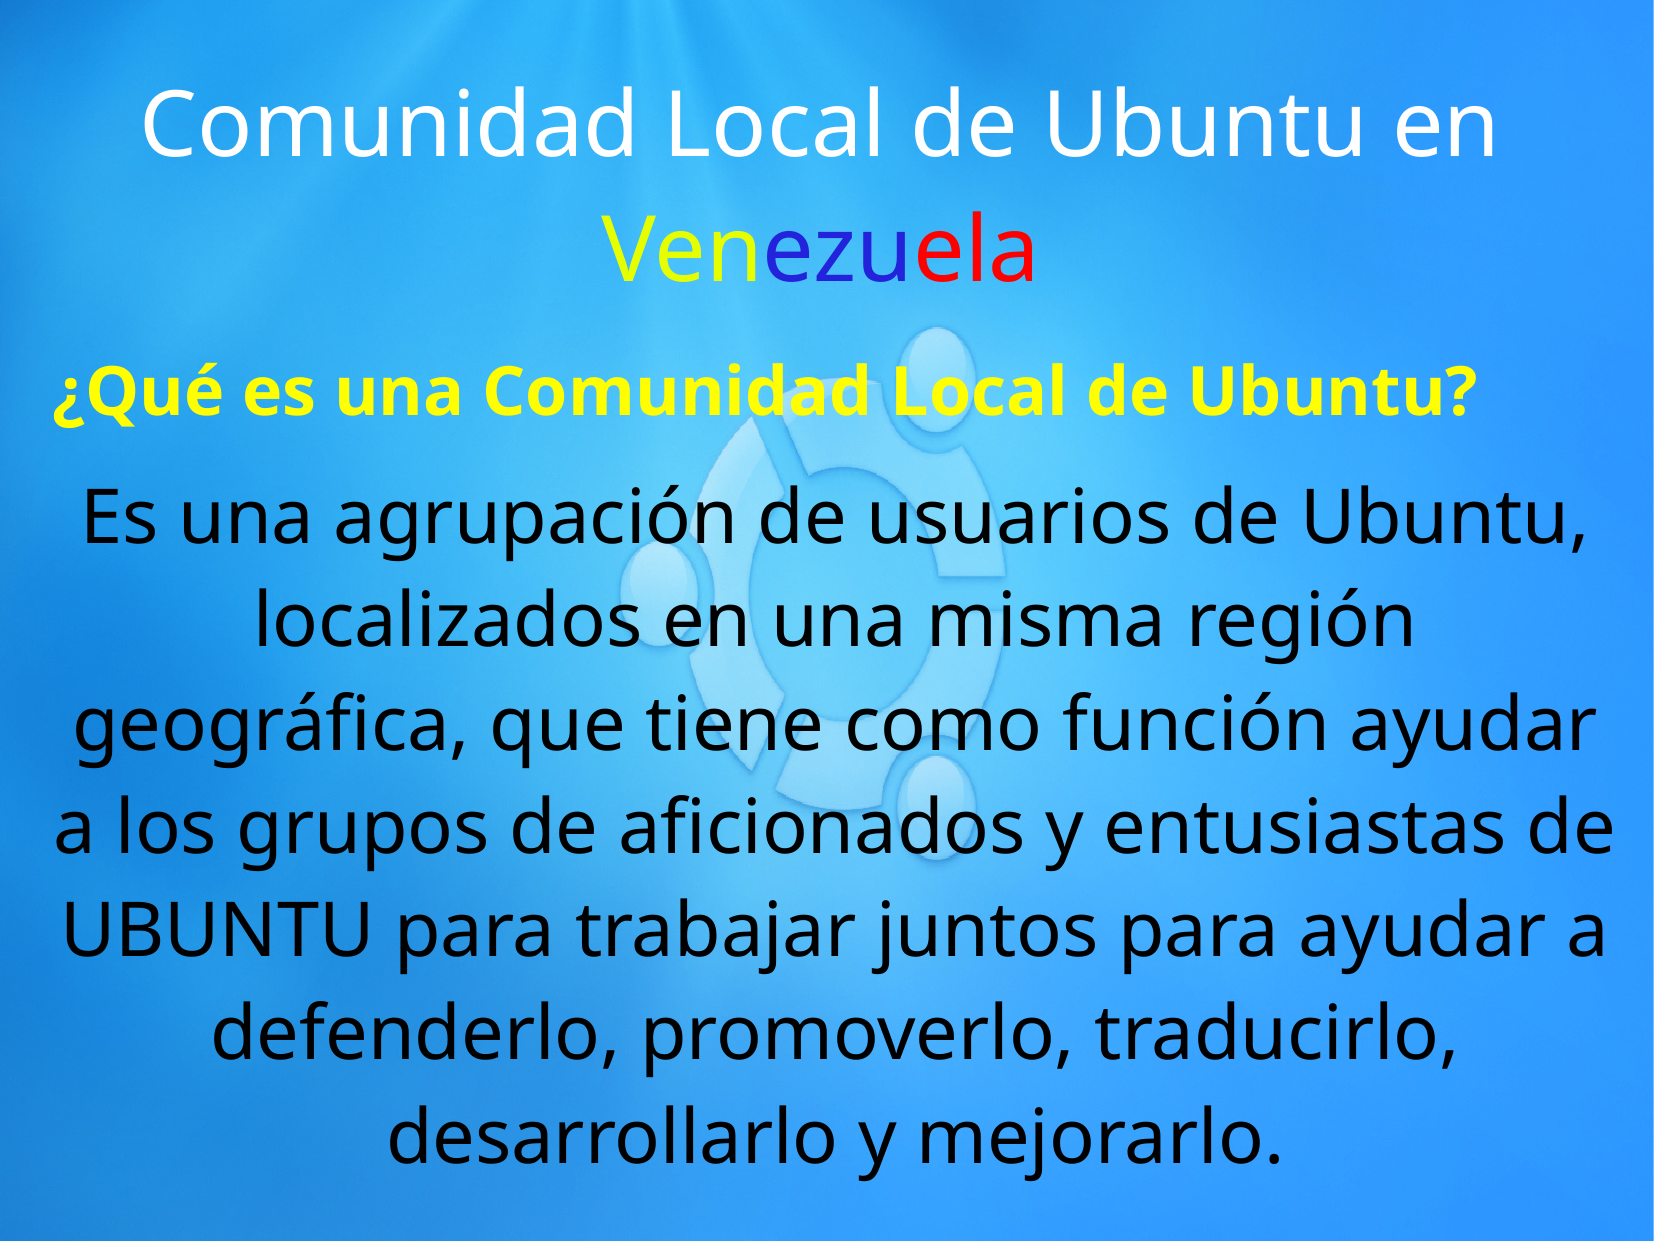

# Comunidad Local de Ubuntu en Venezuela
¿Qué es una Comunidad Local de Ubuntu?
Es una agrupación de usuarios de Ubuntu, localizados en una misma región geográfica, que tiene como función ayudar a los grupos de aficionados y entusiastas de UBUNTU para trabajar juntos para ayudar a defenderlo, promoverlo, traducirlo, desarrollarlo y mejorarlo.